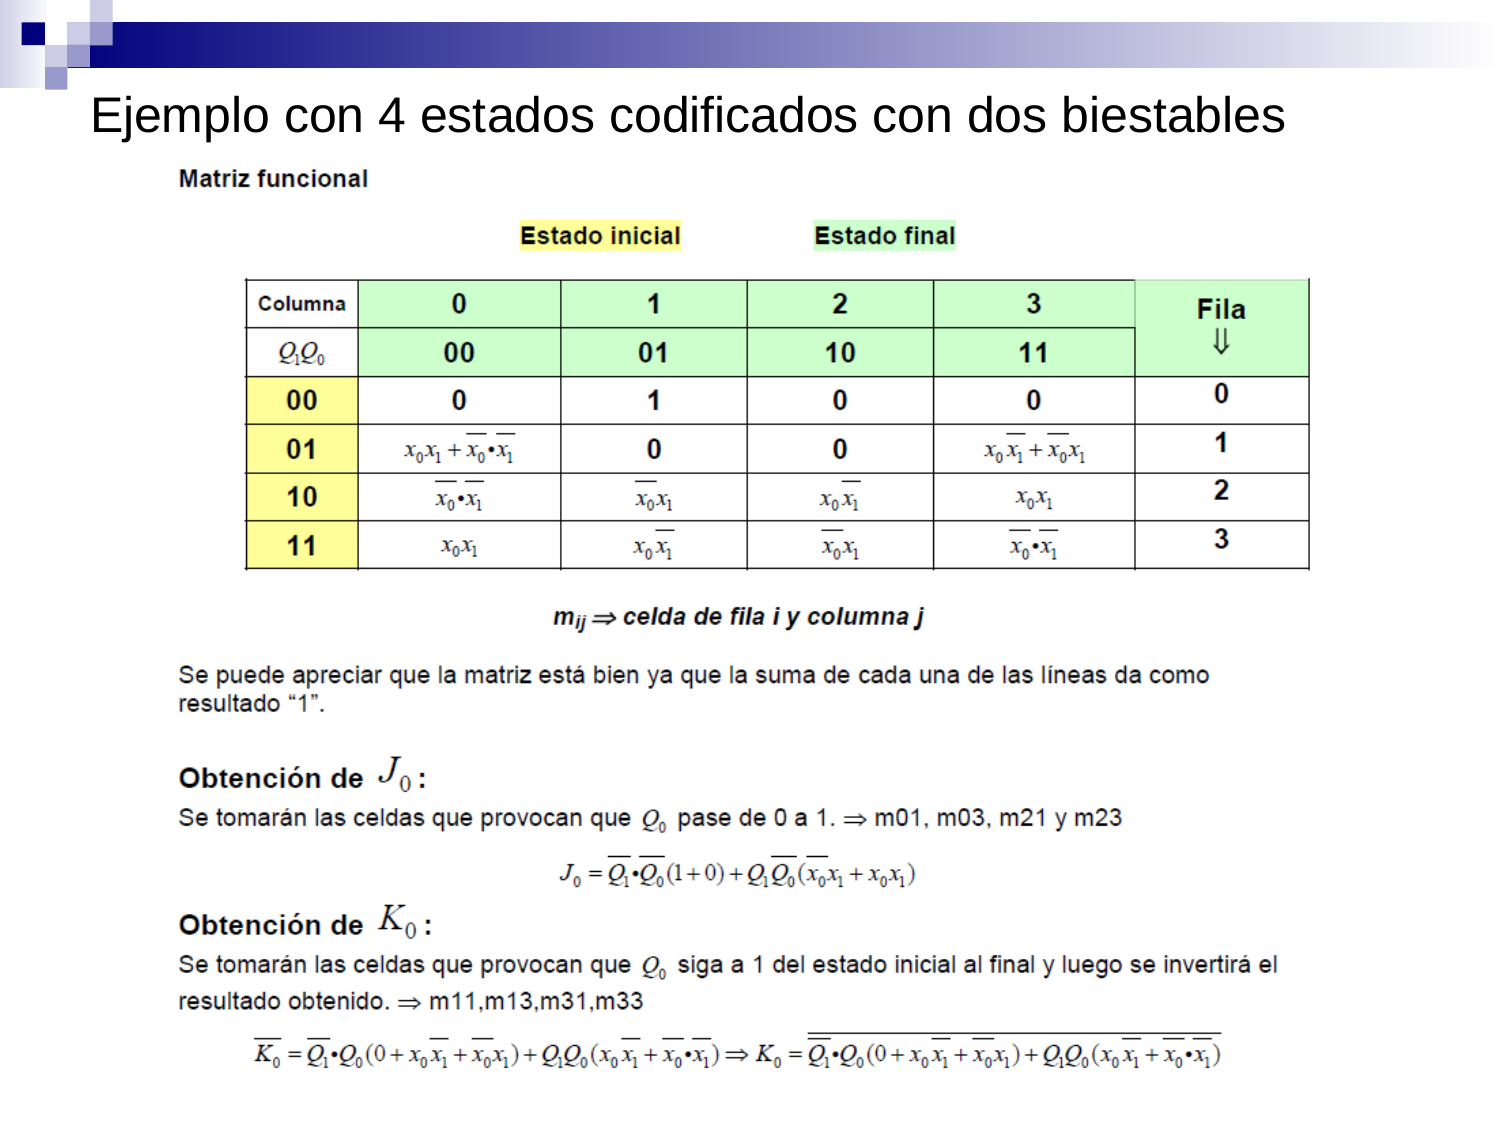

# Ejemplo con 4 estados codificados con dos biestables